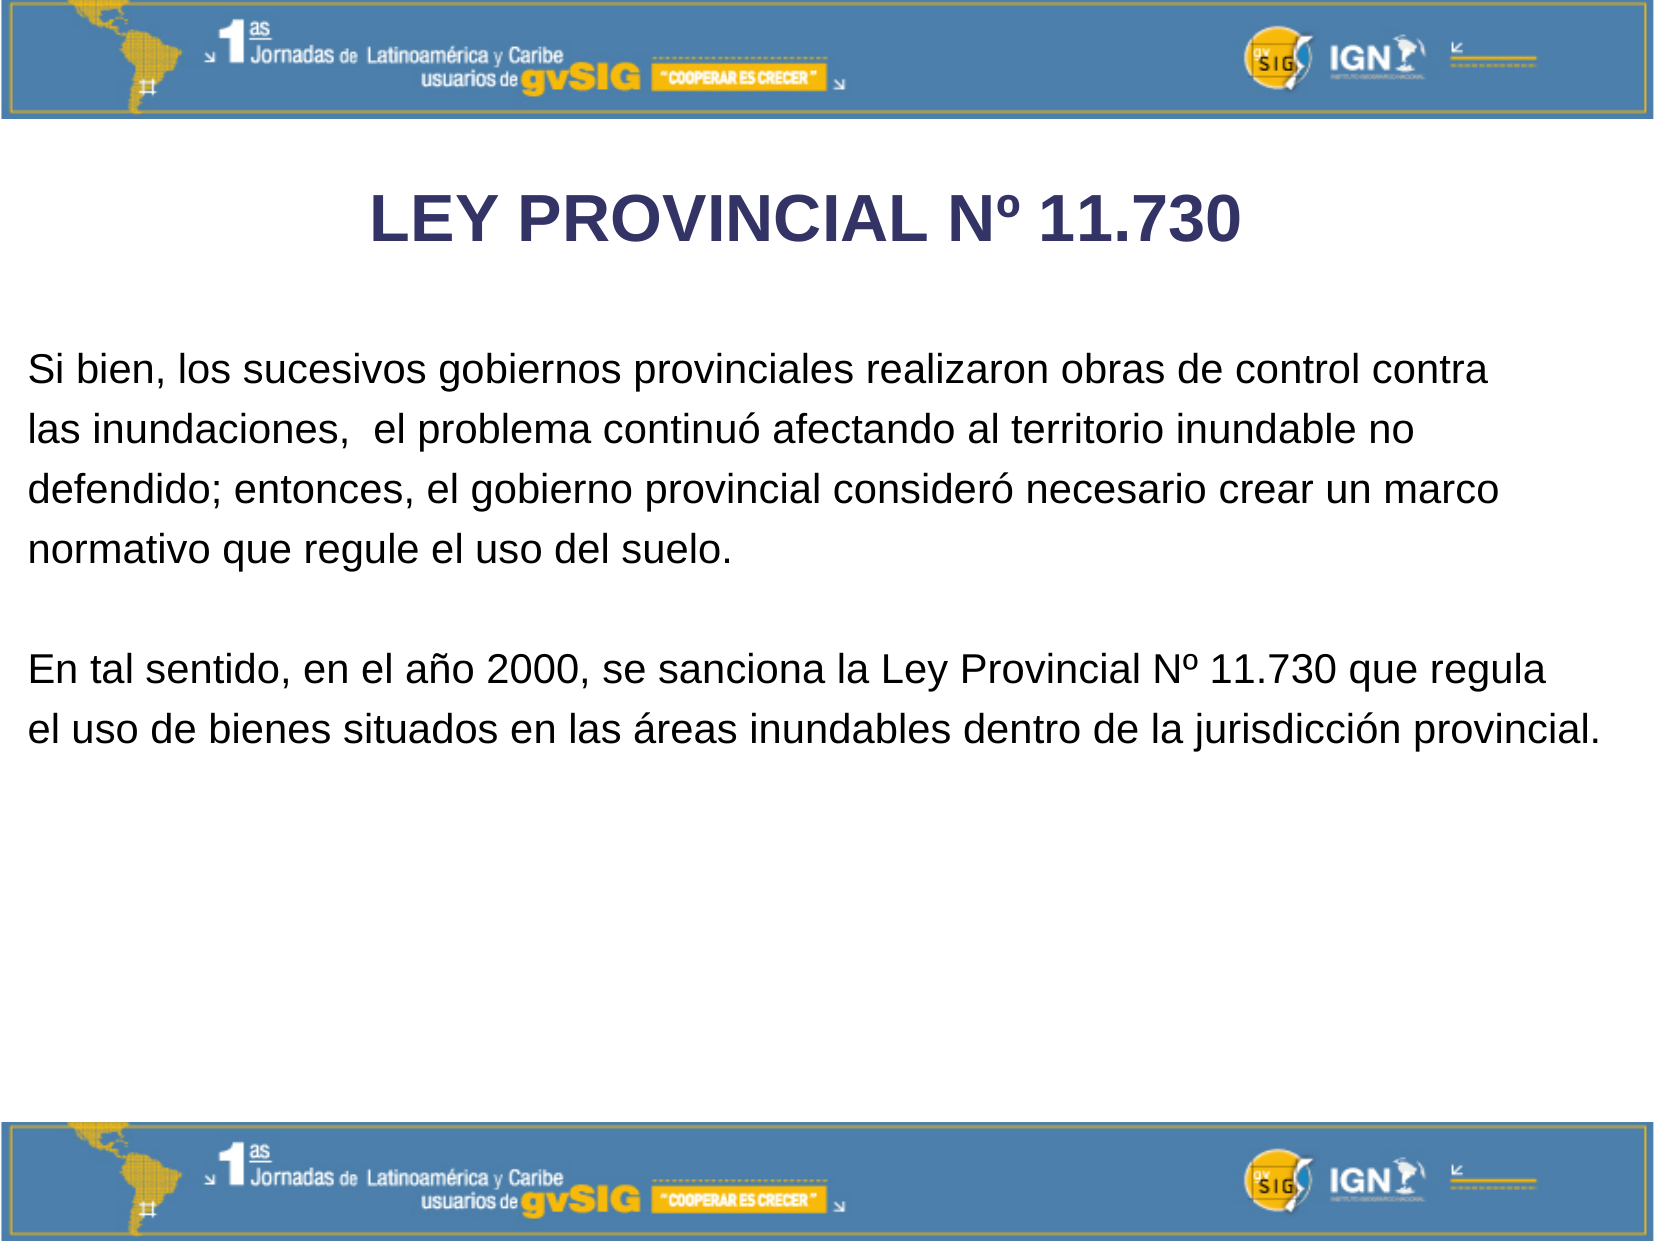

LEY PROVINCIAL Nº 11.730
Si bien, los sucesivos gobiernos provinciales realizaron obras de control contra
las inundaciones, el problema continuó afectando al territorio inundable no
defendido; entonces, el gobierno provincial consideró necesario crear un marco
normativo que regule el uso del suelo.
En tal sentido, en el año 2000, se sanciona la Ley Provincial Nº 11.730 que regula
el uso de bienes situados en las áreas inundables dentro de la jurisdicción provincial.